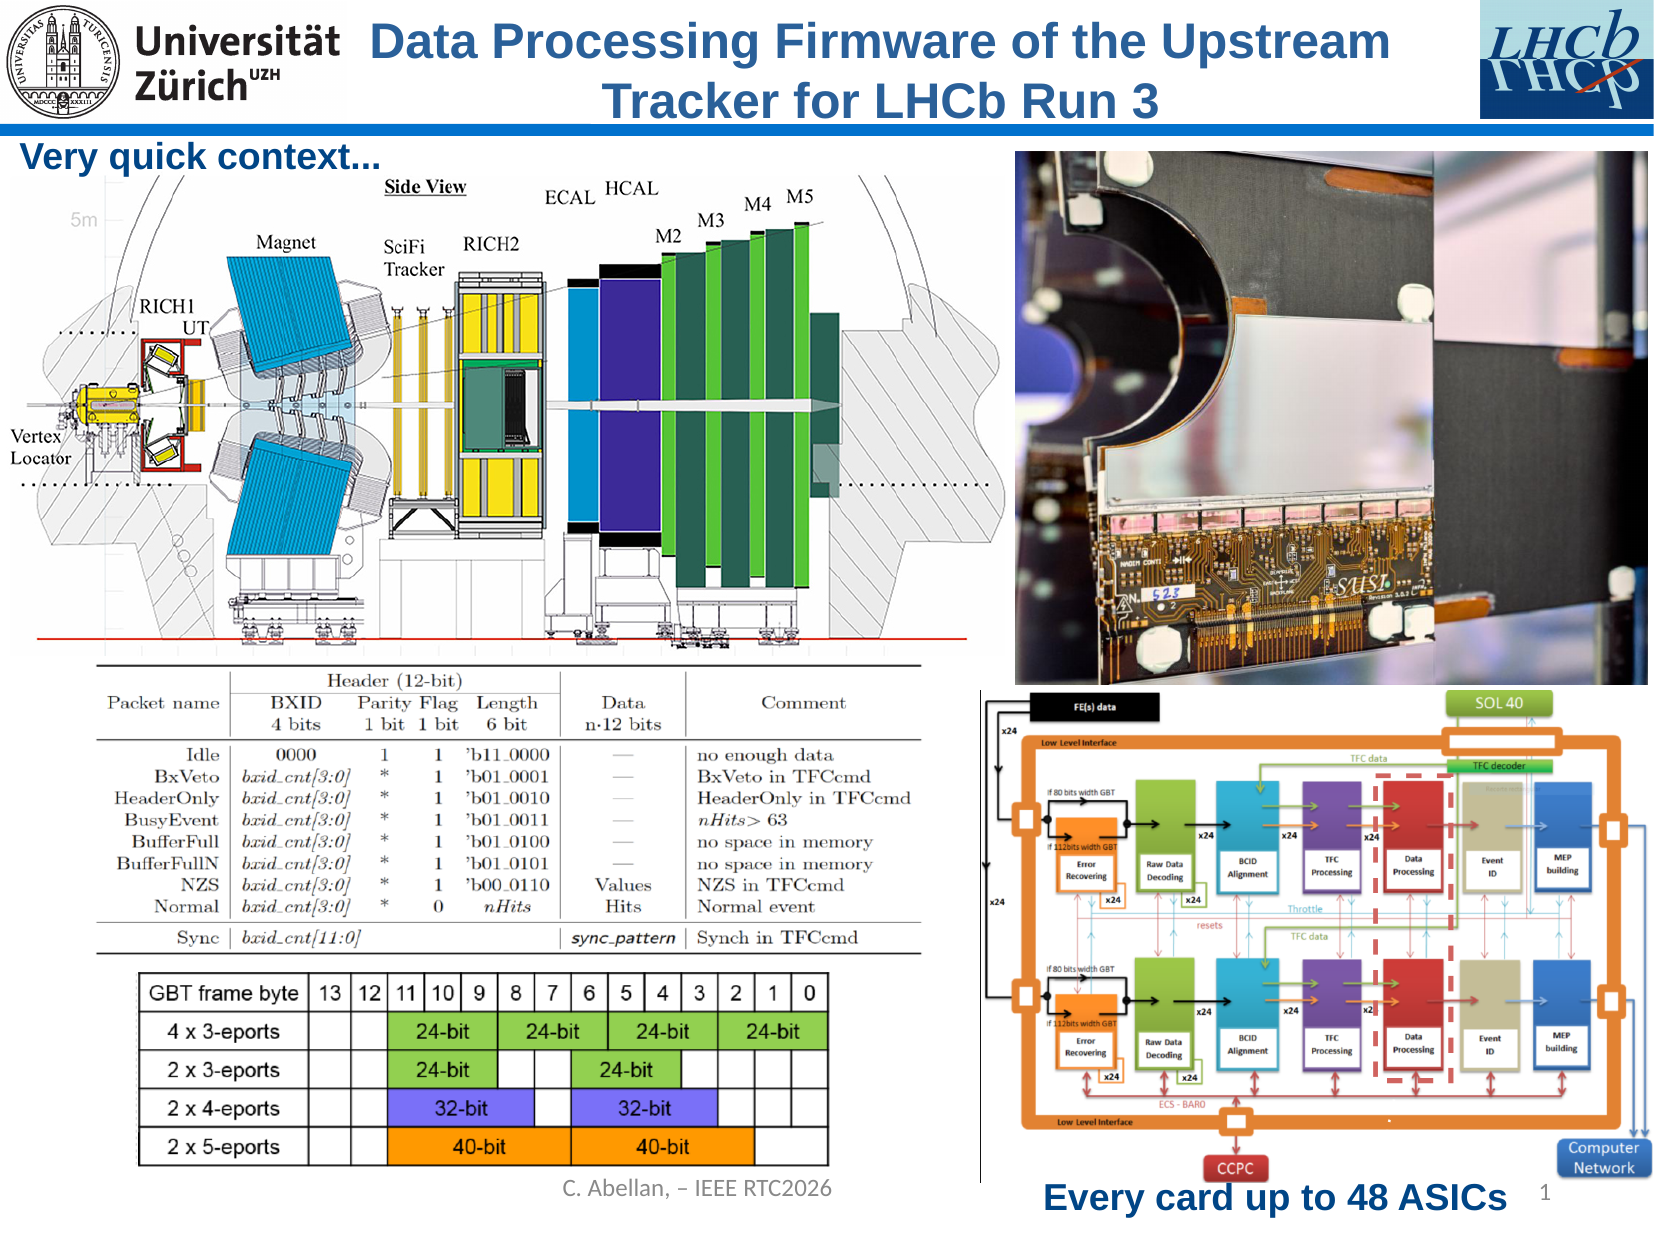

# Data Processing Firmware of the Upstream Tracker for LHCb Run 3
Very quick context...
Every card up to 48 ASICs